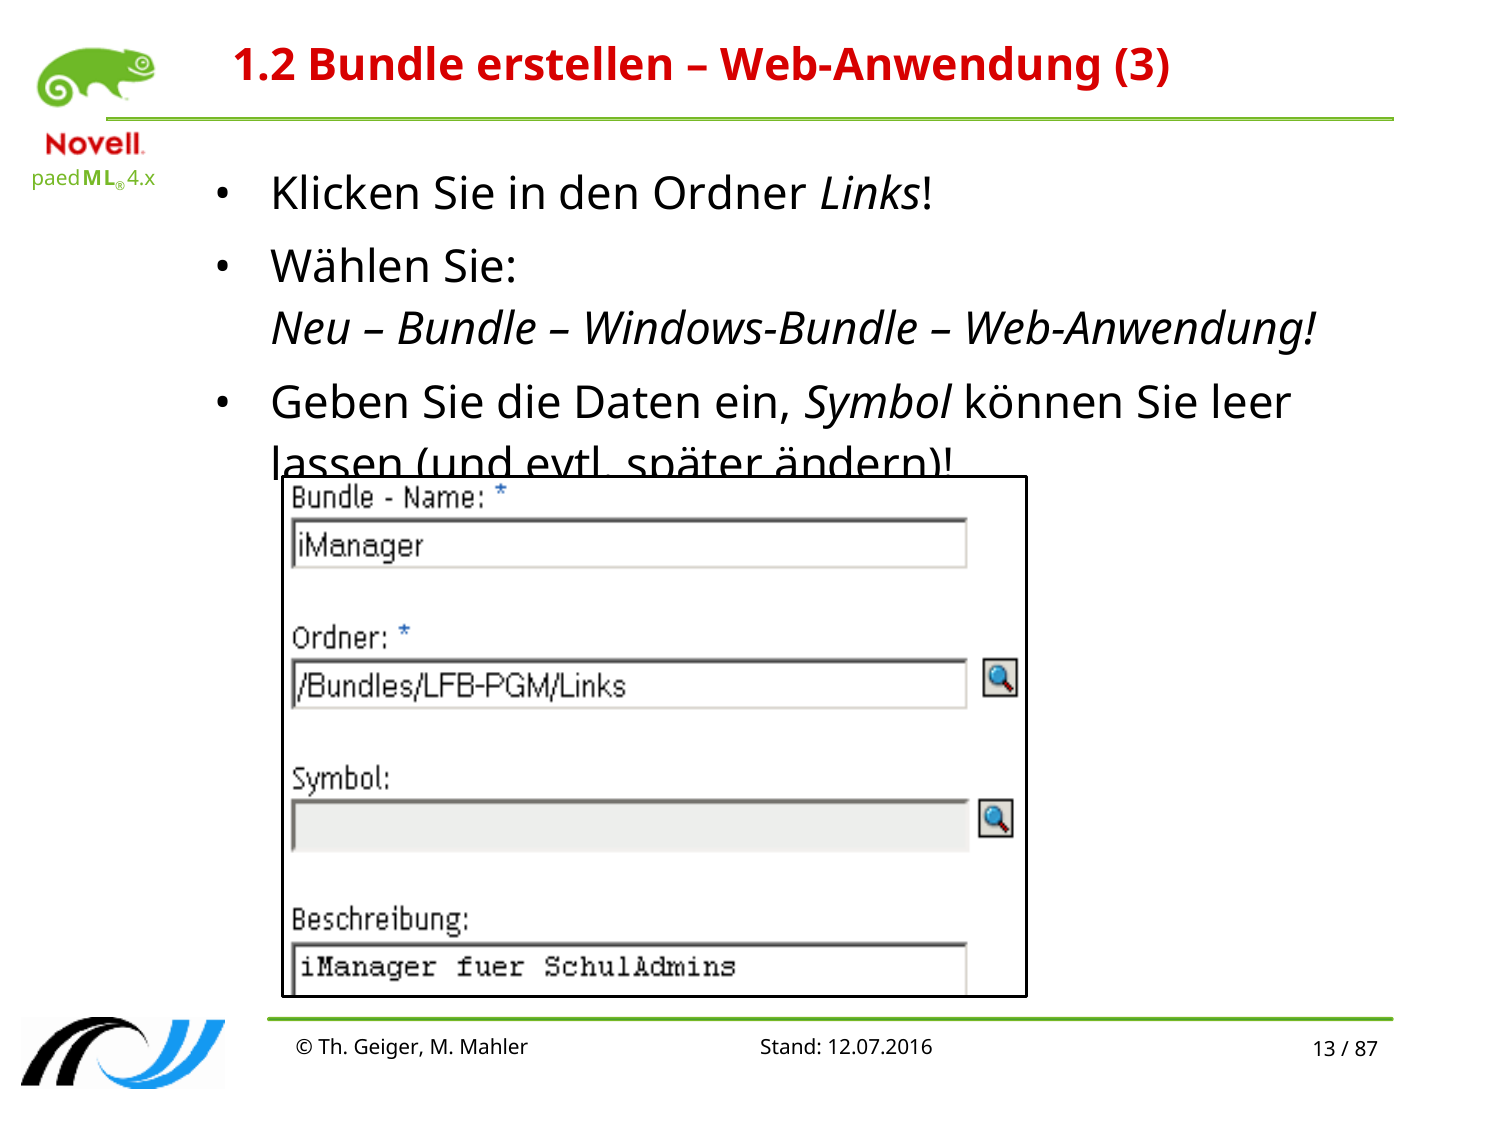

# 1.2 Bundle erstellen – Web-Anwendung (3)
Klicken Sie in den Ordner Links!
Wählen Sie:
Neu – Bundle – Windows-Bundle – Web-Anwendung!
Geben Sie die Daten ein, Symbol können Sie leer lassen (und evtl. später ändern)!
© Th. Geiger, M. Mahler
12.07.2016
13